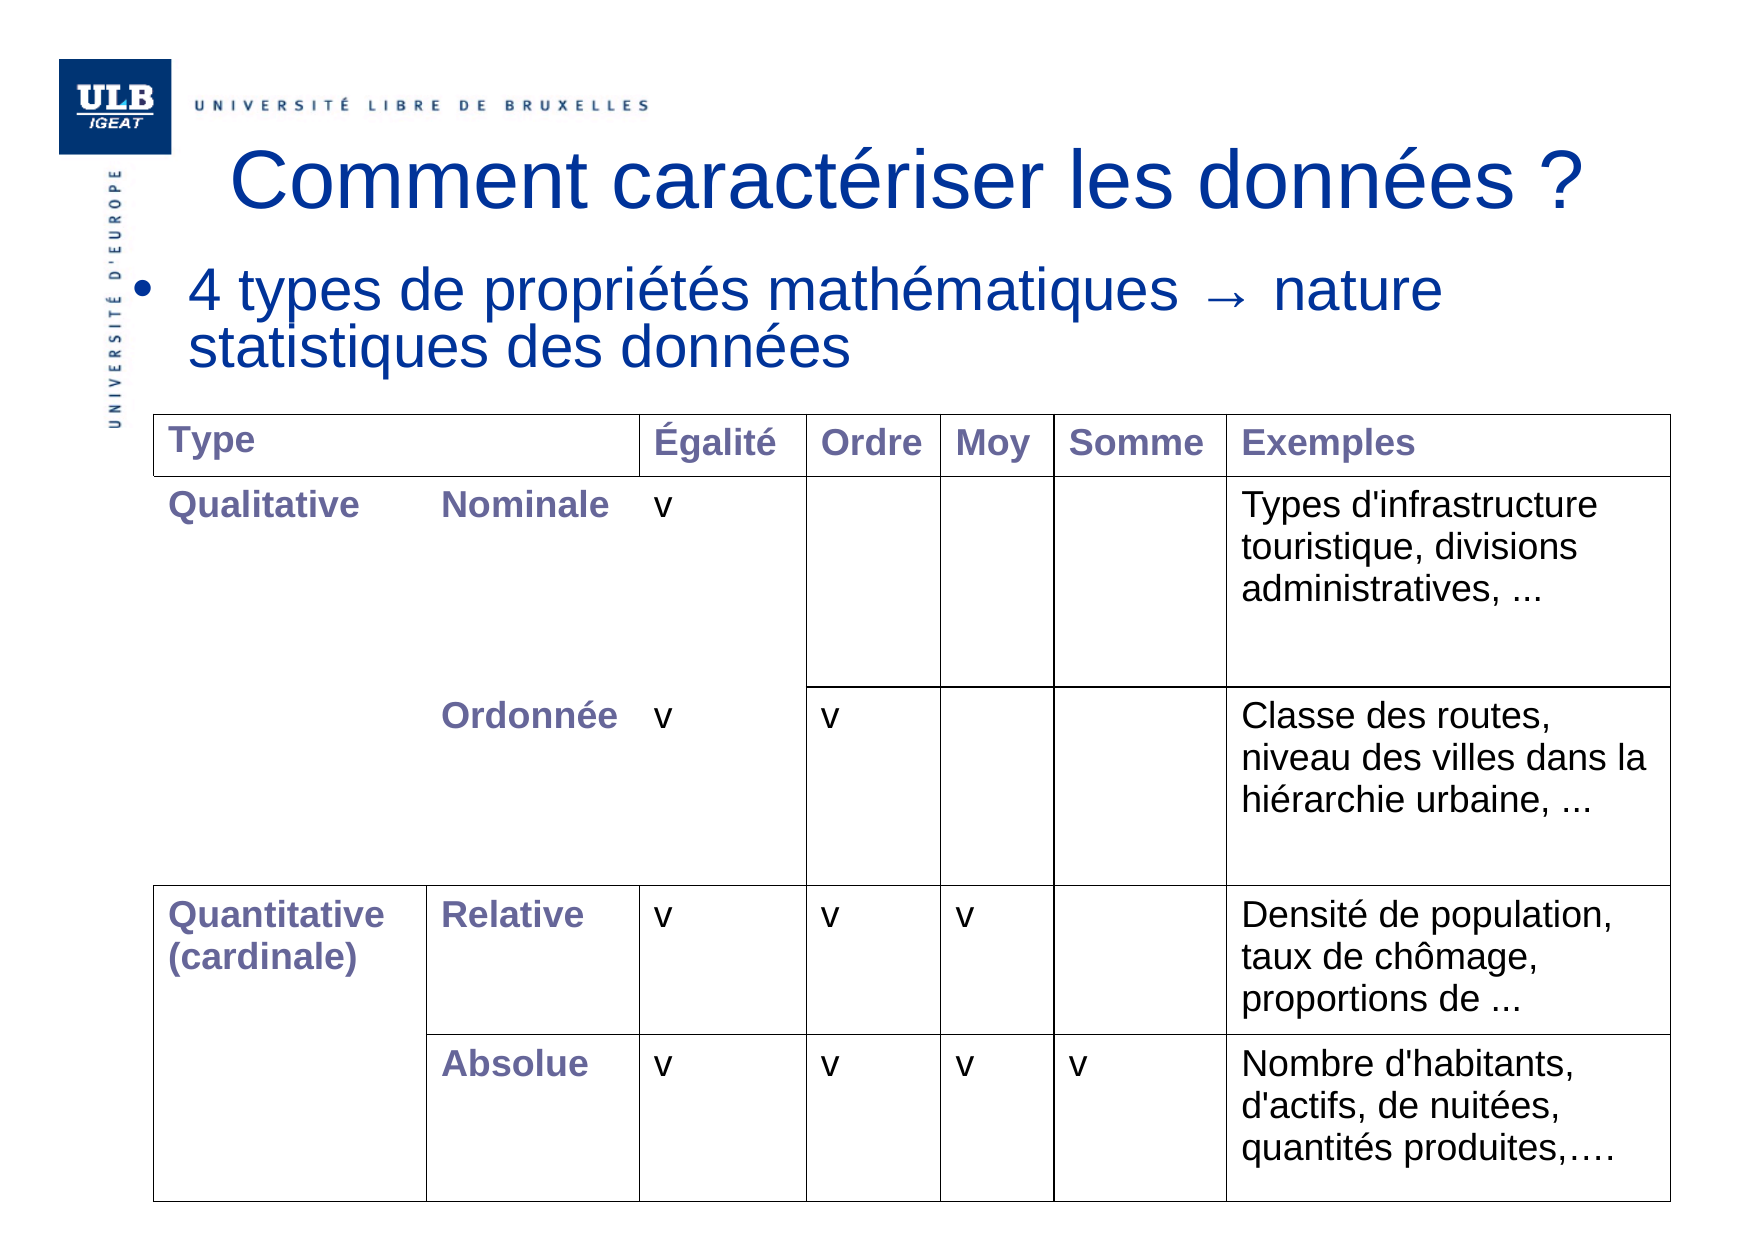

# Comment caractériser les données ?
4 types de propriétés mathématiques → nature statistiques des données
| Type | | Égalité | Ordre | Moy | Somme | Exemples |
| --- | --- | --- | --- | --- | --- | --- |
| Qualitative | Nominale | v | | | | Types d'infrastructure touristique, divisions administratives, ... |
| | Ordonnée | v | v | | | Classe des routes, niveau des villes dans la hiérarchie urbaine, ... |
| Quantitative (cardinale) | Relative | v | v | v | | Densité de population, taux de chômage, proportions de ... |
| | Absolue | v | v | v | v | Nombre d'habitants, d'actifs, de nuitées, quantités produites,…. |